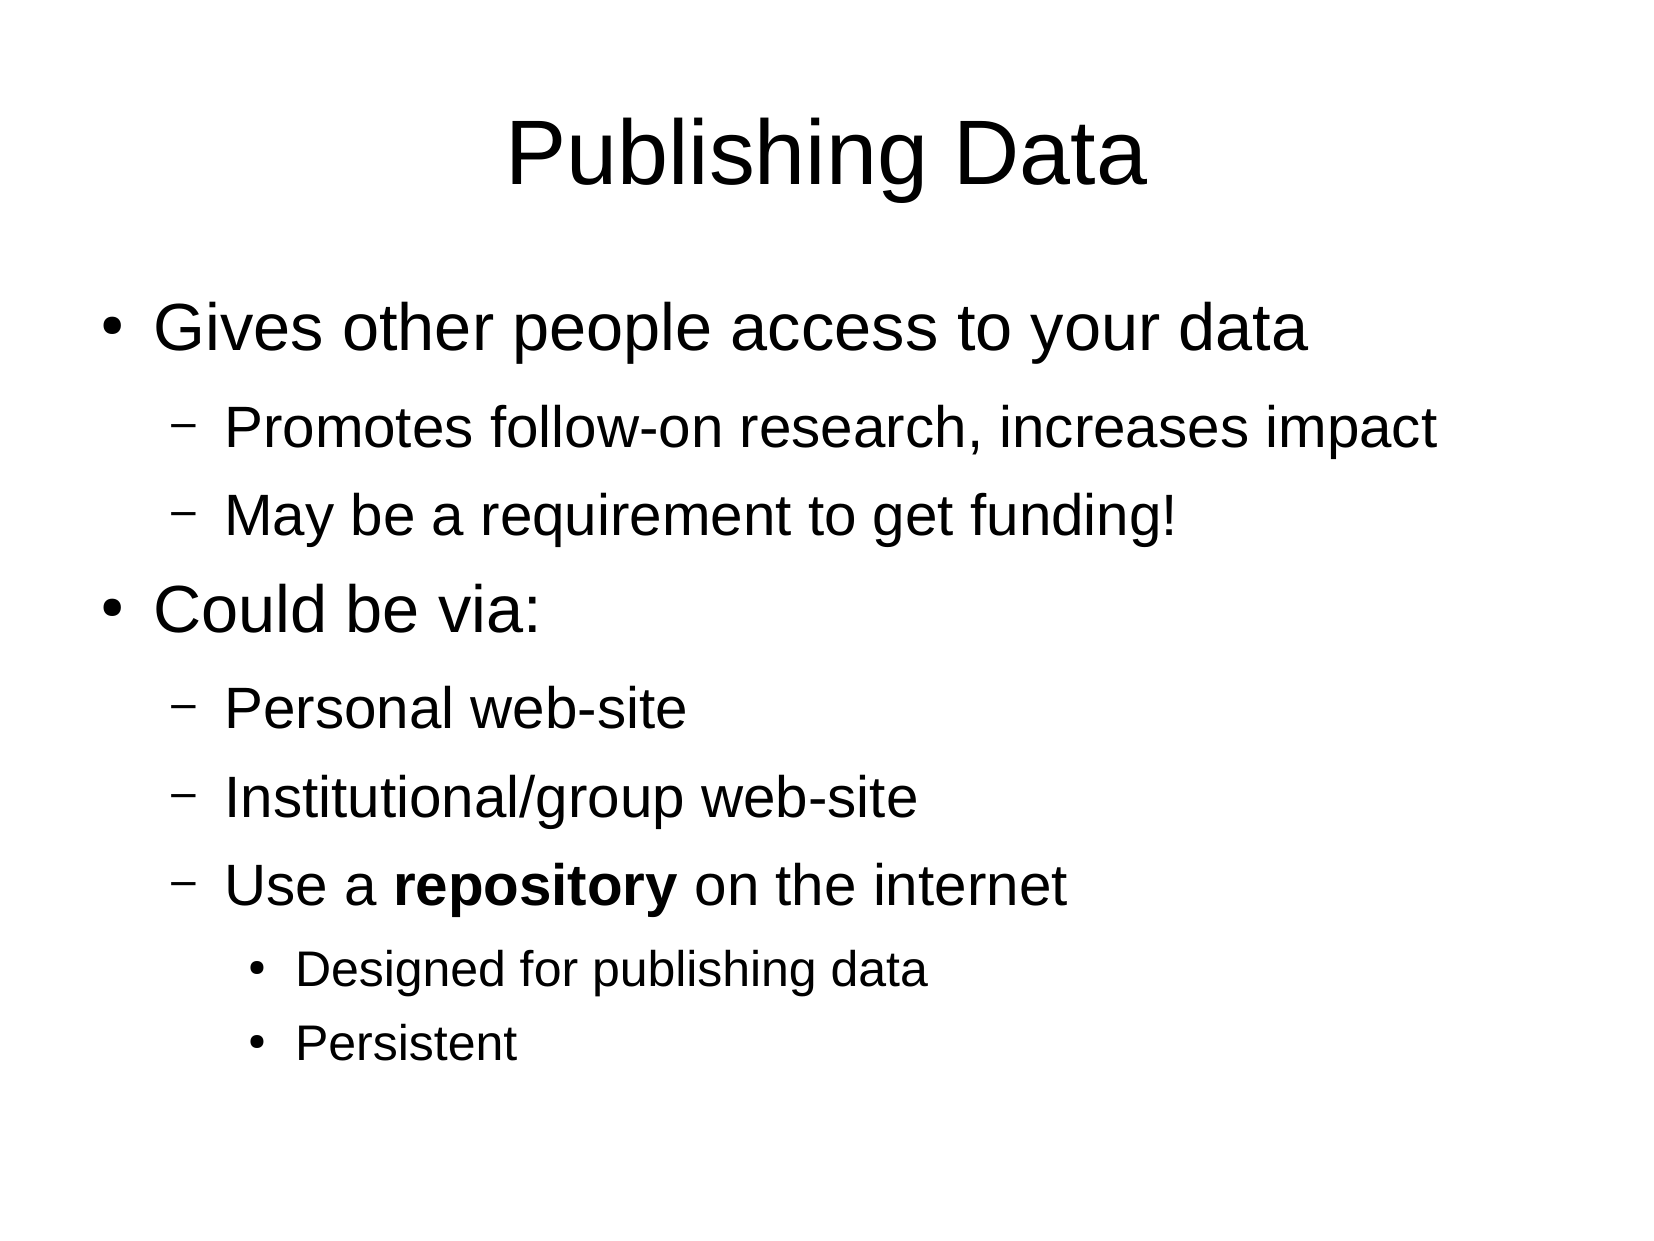

# Publishing Data
Gives other people access to your data
Promotes follow-on research, increases impact
May be a requirement to get funding!
Could be via:
Personal web-site
Institutional/group web-site
Use a repository on the internet
Designed for publishing data
Persistent